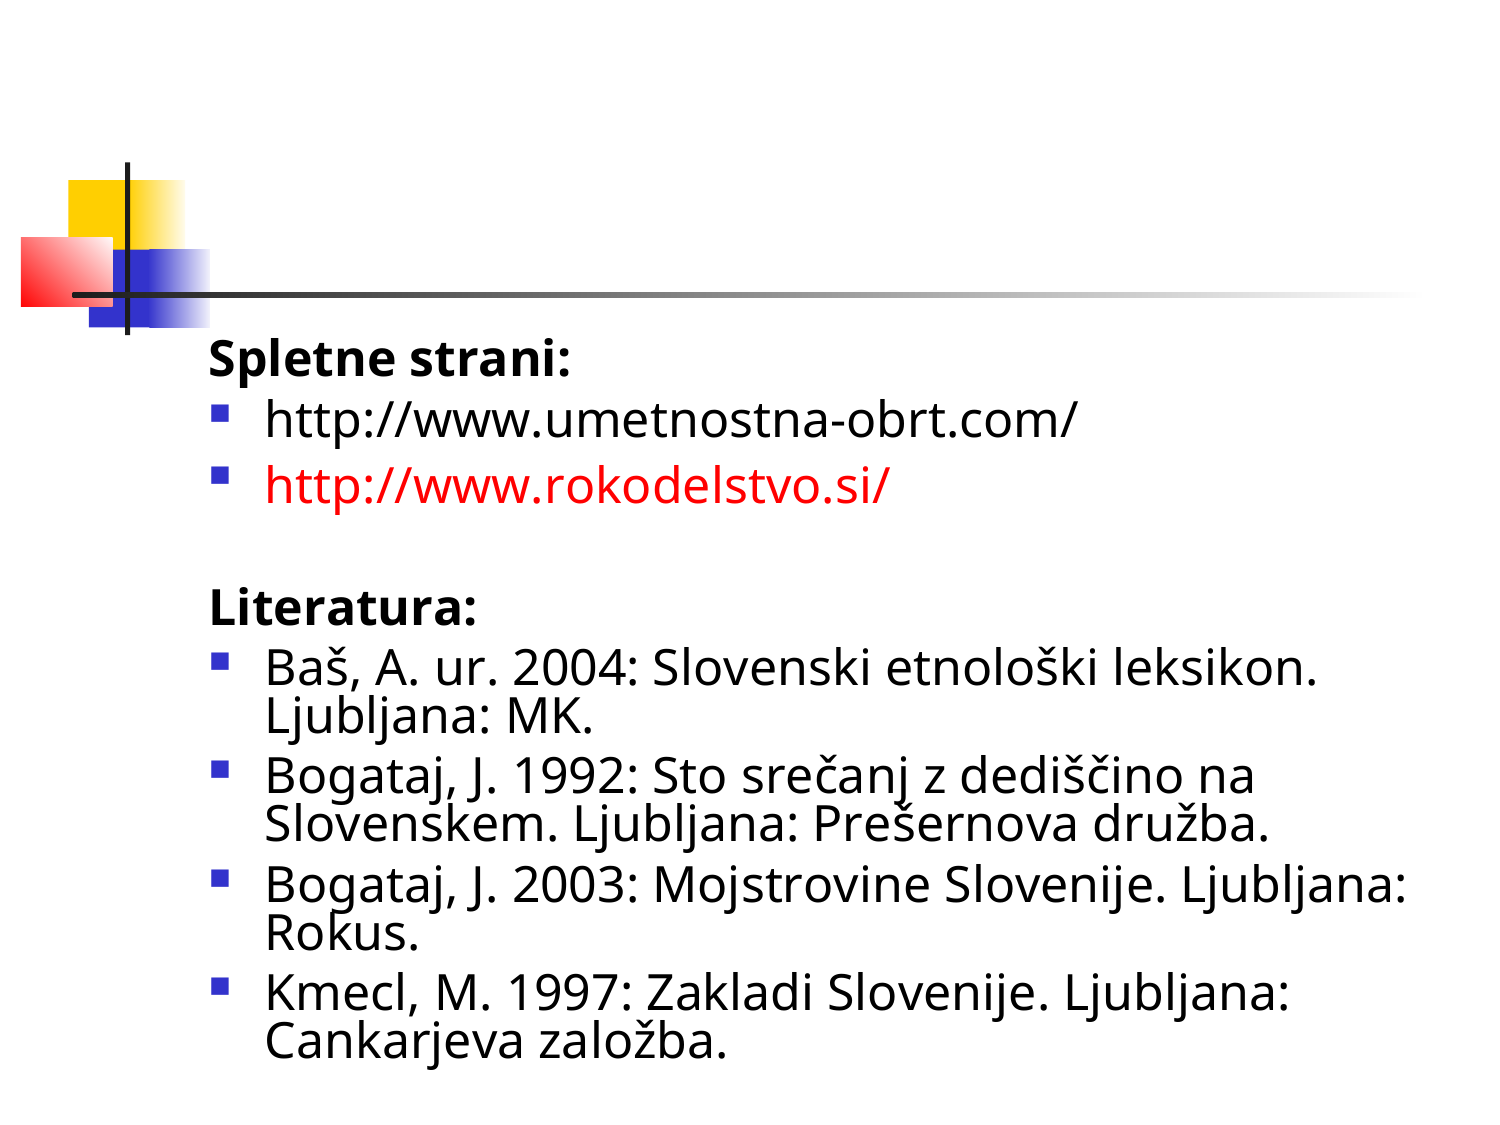

#
Spletne strani:
http://www.umetnostna-obrt.com/
http://www.rokodelstvo.si/
Literatura:
Baš, A. ur. 2004: Slovenski etnološki leksikon. Ljubljana: MK.
Bogataj, J. 1992: Sto srečanj z dediščino na Slovenskem. Ljubljana: Prešernova družba.
Bogataj, J. 2003: Mojstrovine Slovenije. Ljubljana: Rokus.
Kmecl, M. 1997: Zakladi Slovenije. Ljubljana: Cankarjeva založba.